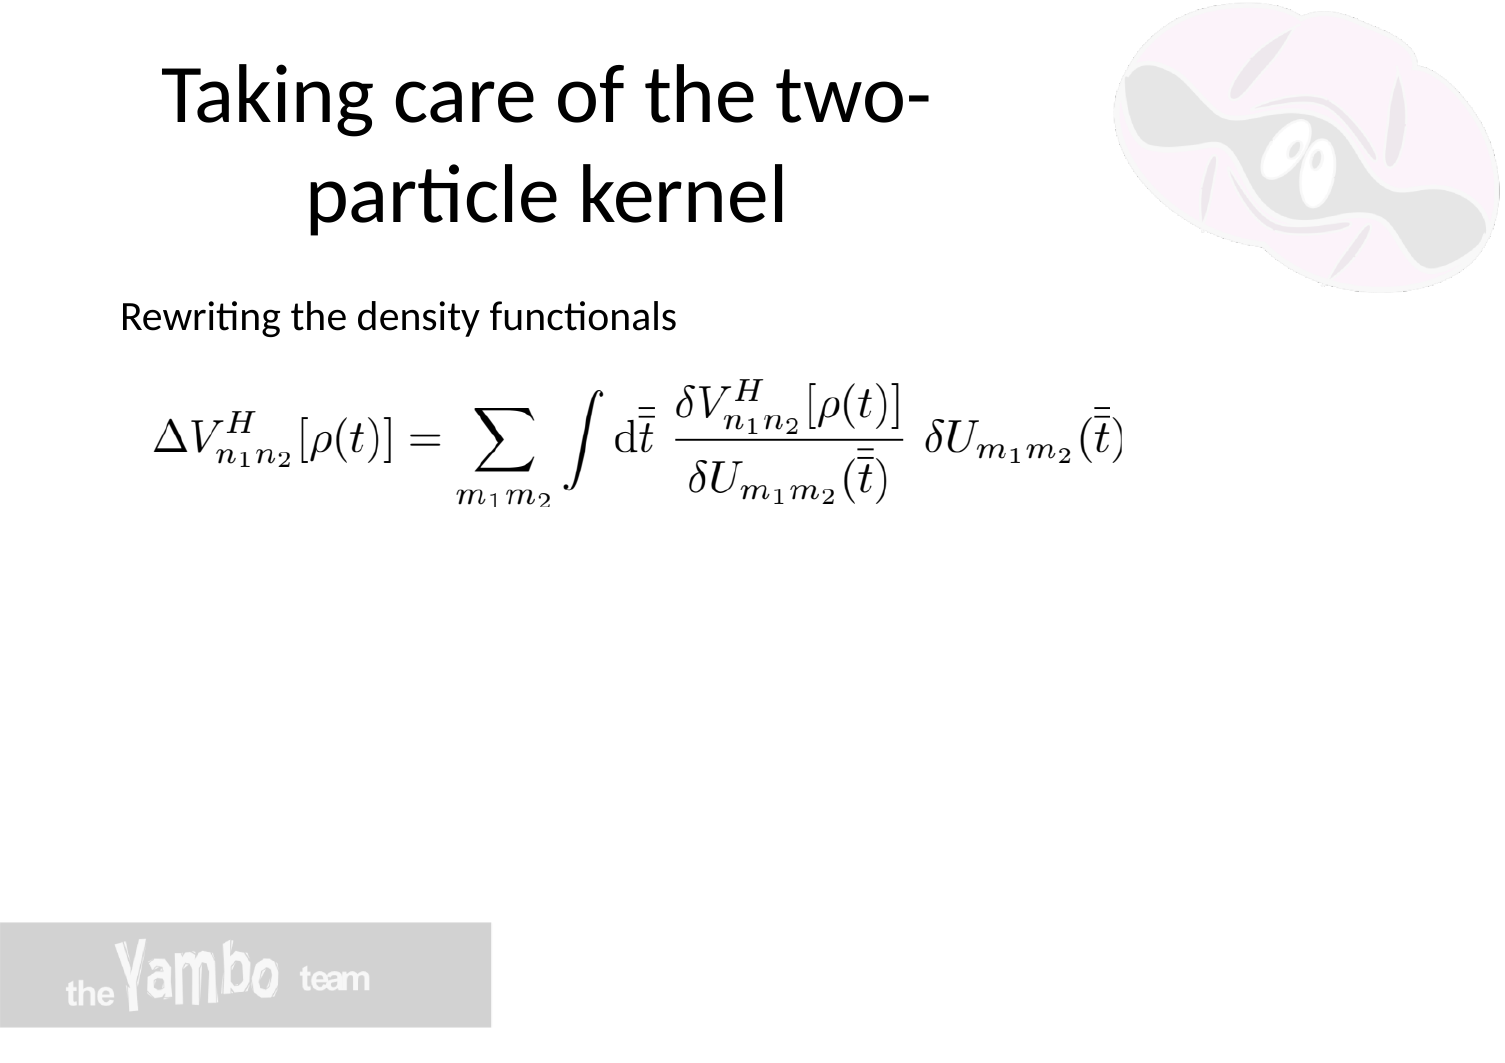

Taking care of the two-particle kernel
Rewriting the density functionals